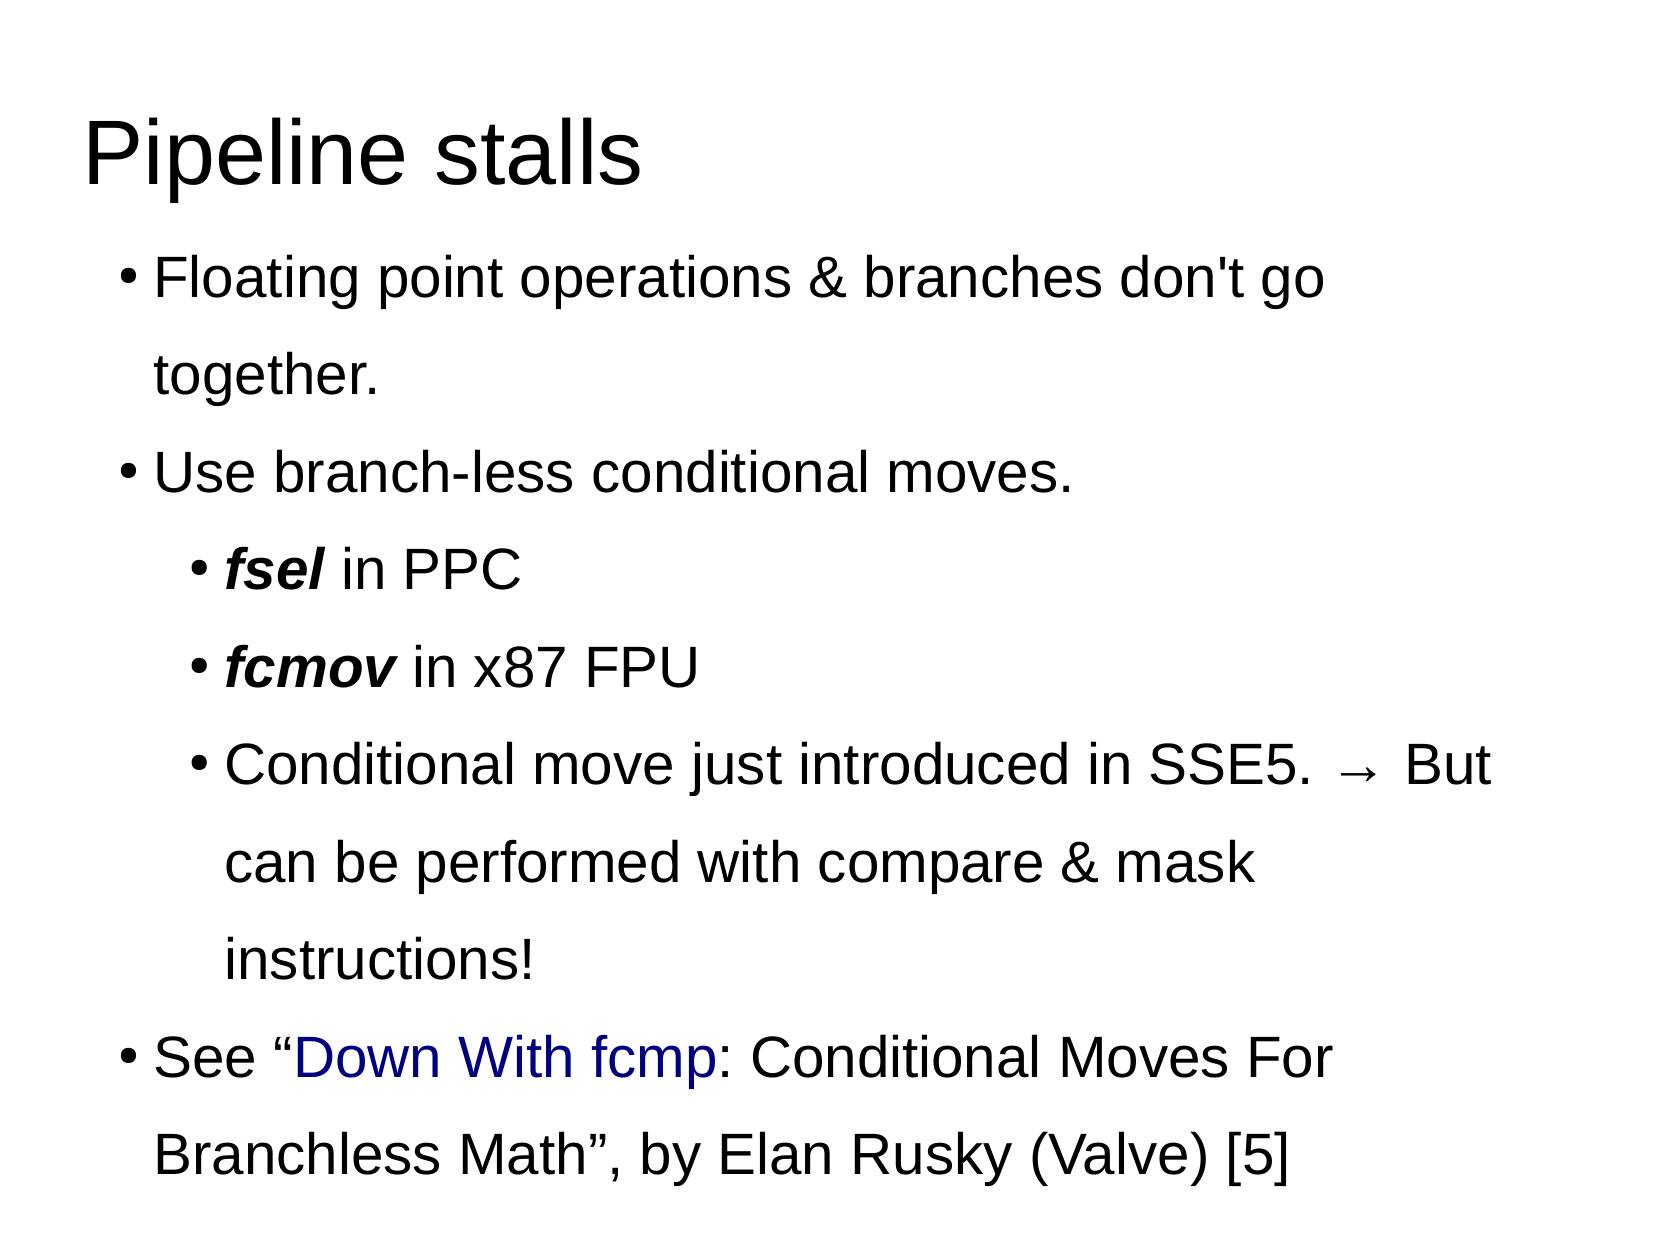

# Pipeline stalls
Floating point operations & branches don't go together.
Use branch-less conditional moves.
fsel in PPC
fcmov in x87 FPU
Conditional move just introduced in SSE5. → But can be performed with compare & mask instructions!
See “Down With fcmp: Conditional Moves For Branchless Math”, by Elan Rusky (Valve) [5]